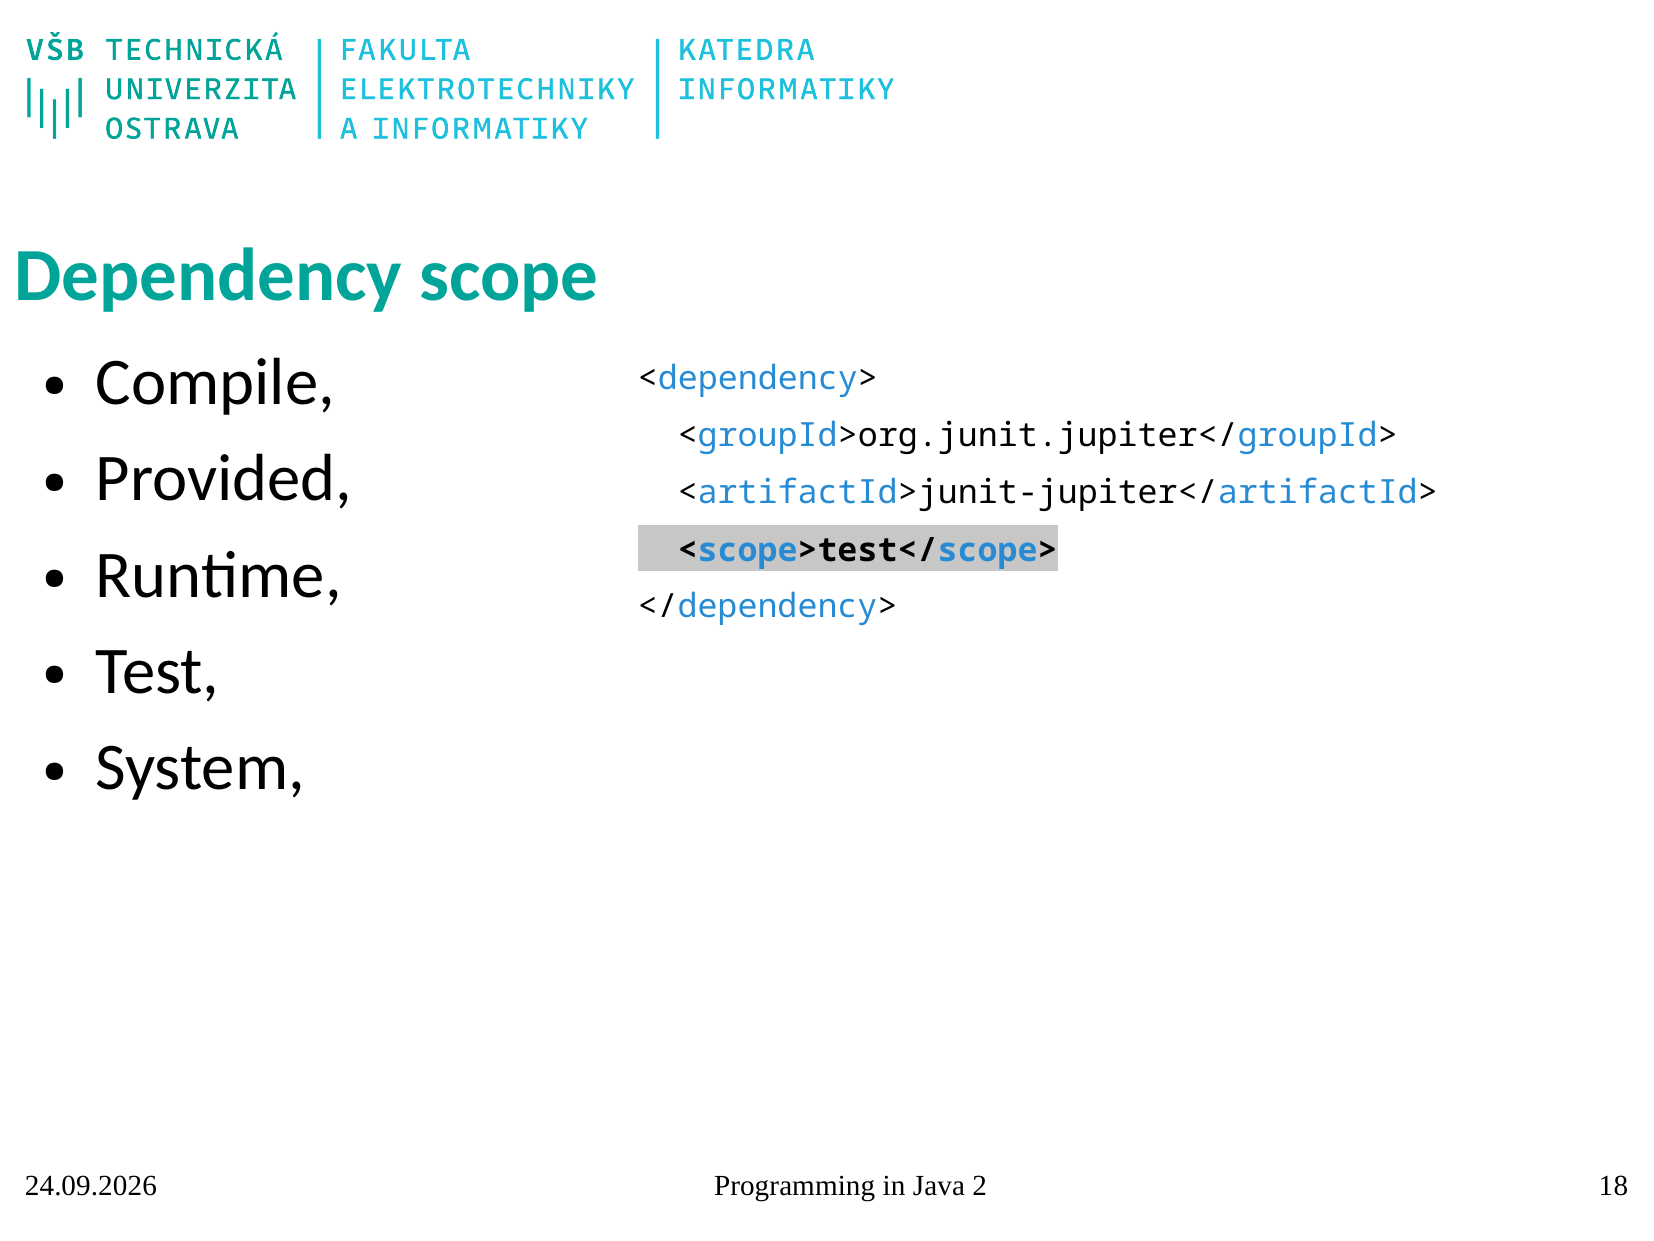

Dependency scope
# Compile,
Provided,
Runtime,
Test,
System,
<dependency>
 <groupId>org.junit.jupiter</groupId>
 <artifactId>junit-jupiter</artifactId>
 <scope>test</scope>
</dependency>
Programming in Java 2
18